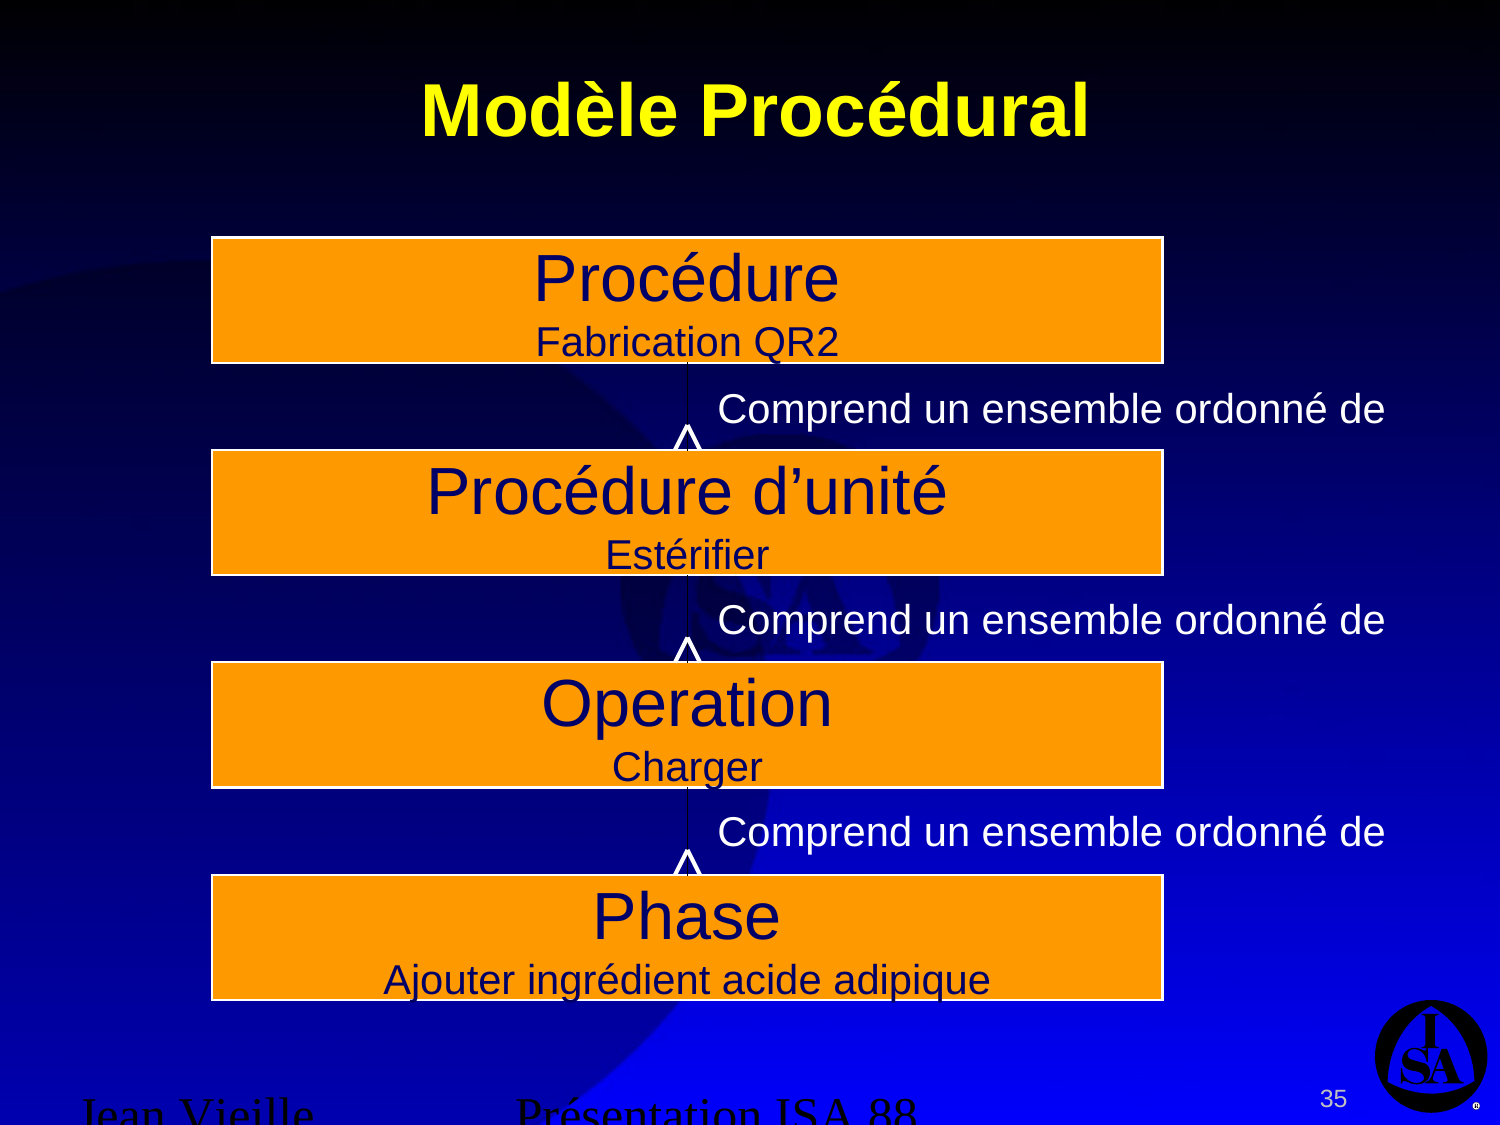

# Modèle Procédural
Procédure
Fabrication QR2
Comprend un ensemble ordonné de
Procédure d’unité
Estérifier
Comprend un ensemble ordonné de
Operation
Charger
Comprend un ensemble ordonné de
Phase
Ajouter ingrédient acide adipique